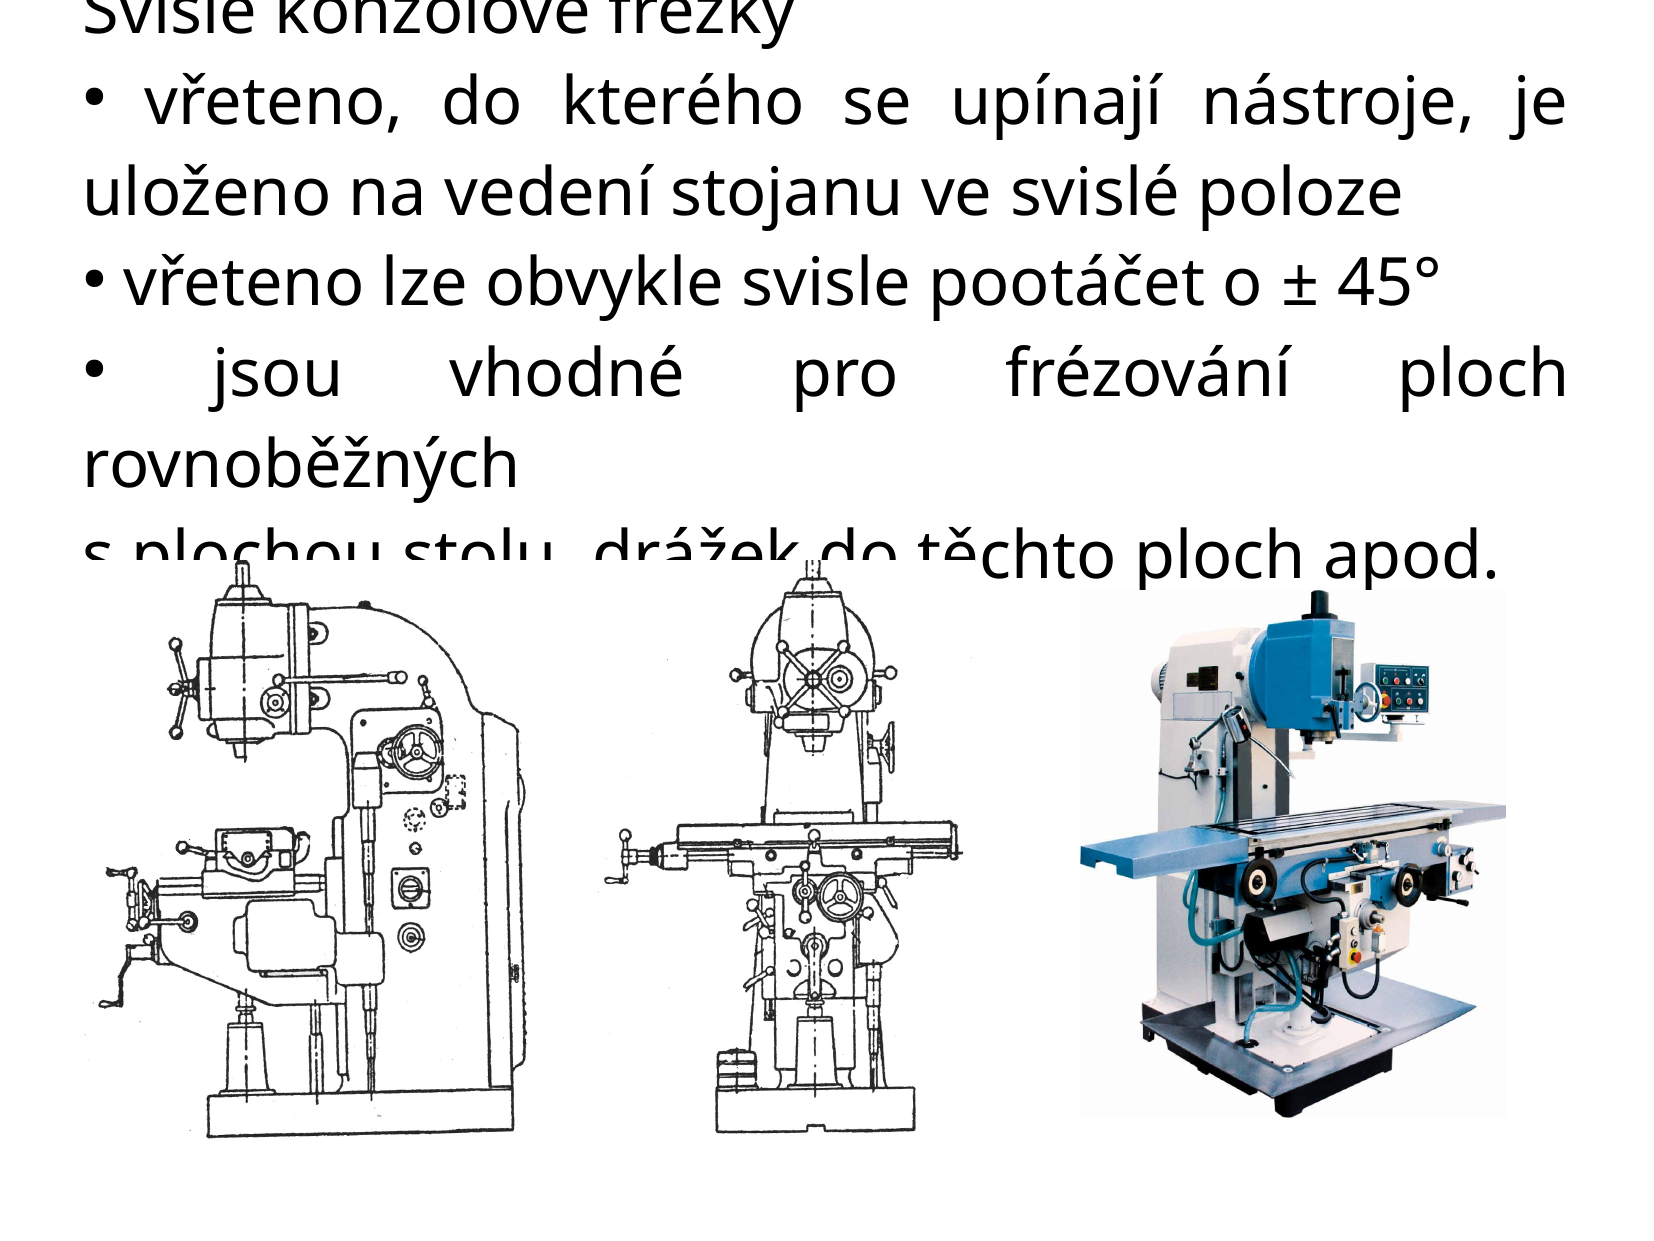

# Svislé konzolové frézky
 vřeteno, do kterého se upínají nástroje, je uloženo na vedení stojanu ve svislé poloze
 vřeteno lze obvykle svisle pootáčet o ± 45°
 jsou vhodné pro frézování ploch rovnoběžných
s plochou stolu, drážek do těchto ploch apod.